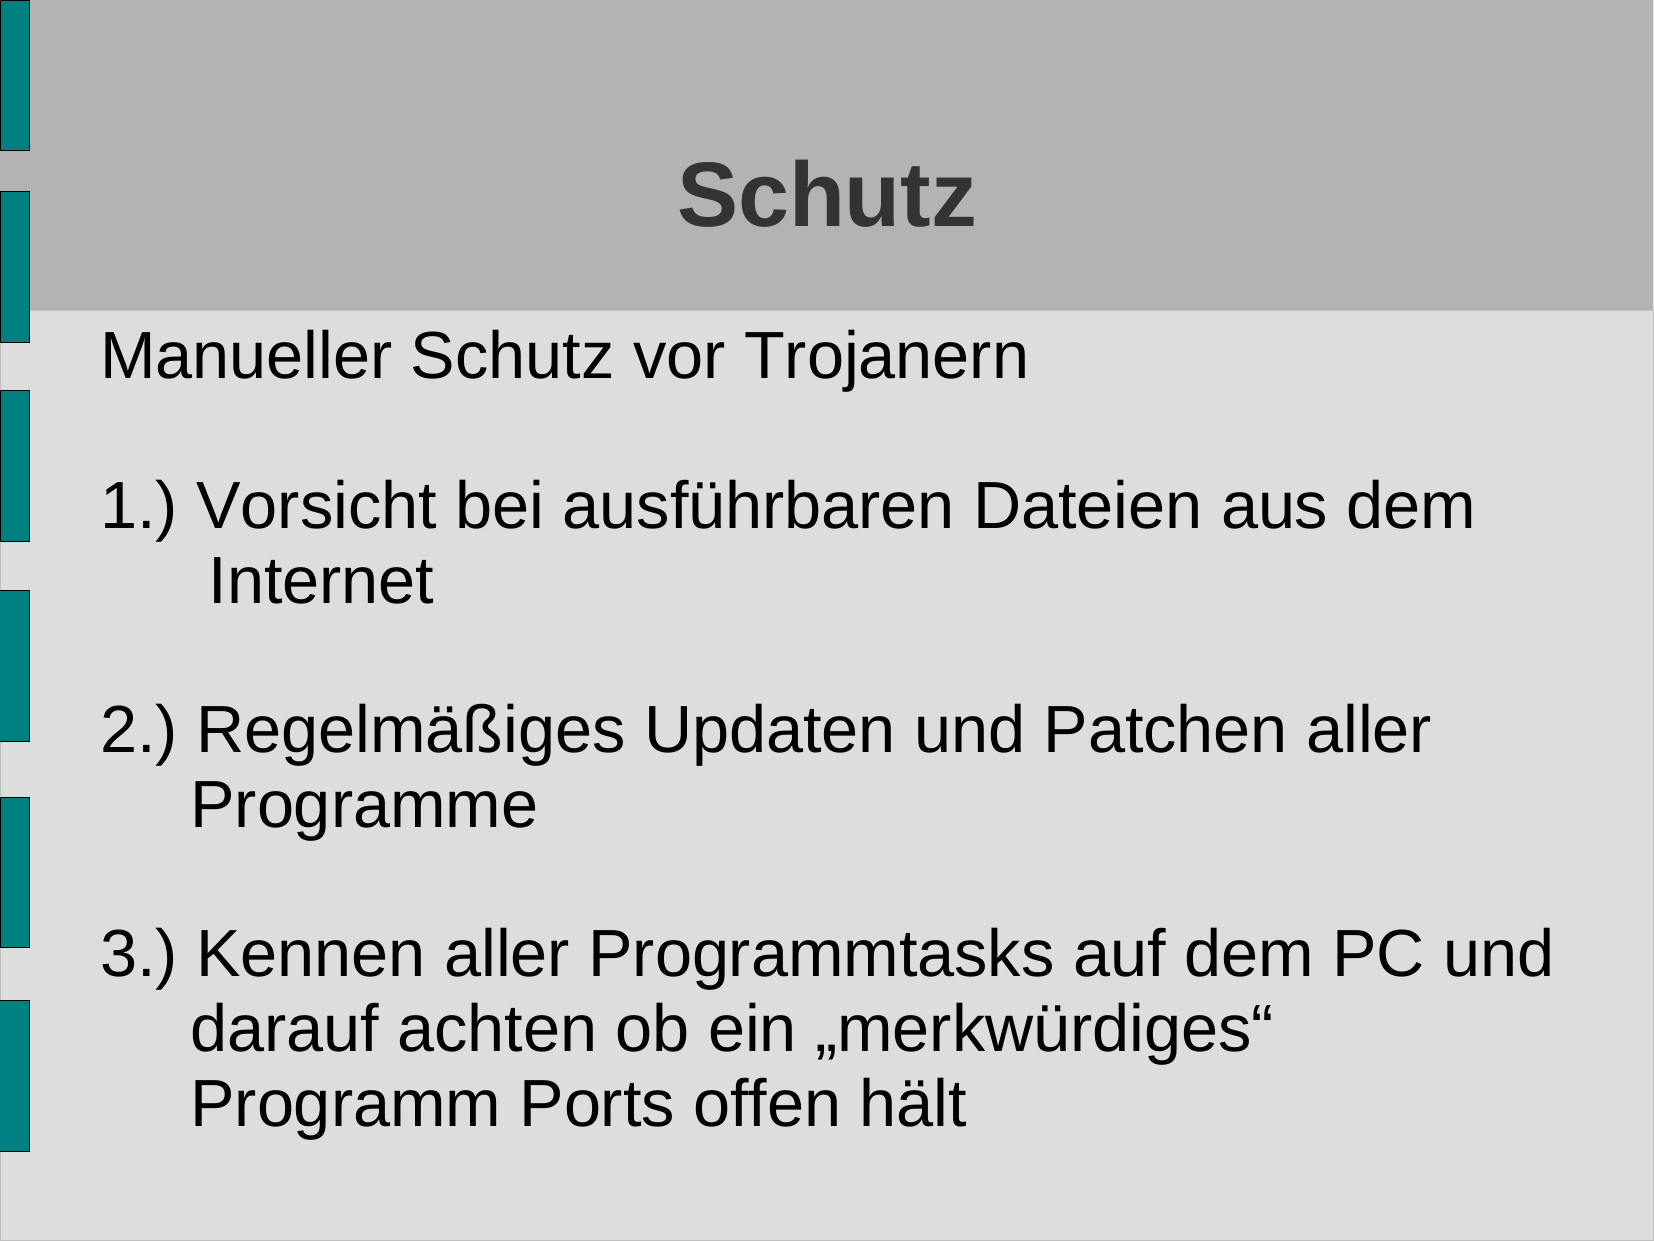

# Schutz
Manueller Schutz vor Trojanern
1.) Vorsicht bei ausführbaren Dateien aus dem Internet
2.) Regelmäßiges Updaten und Patchen aller Programme
3.) Kennen aller Programmtasks auf dem PC und darauf achten ob ein „merkwürdiges“ Programm Ports offen hält